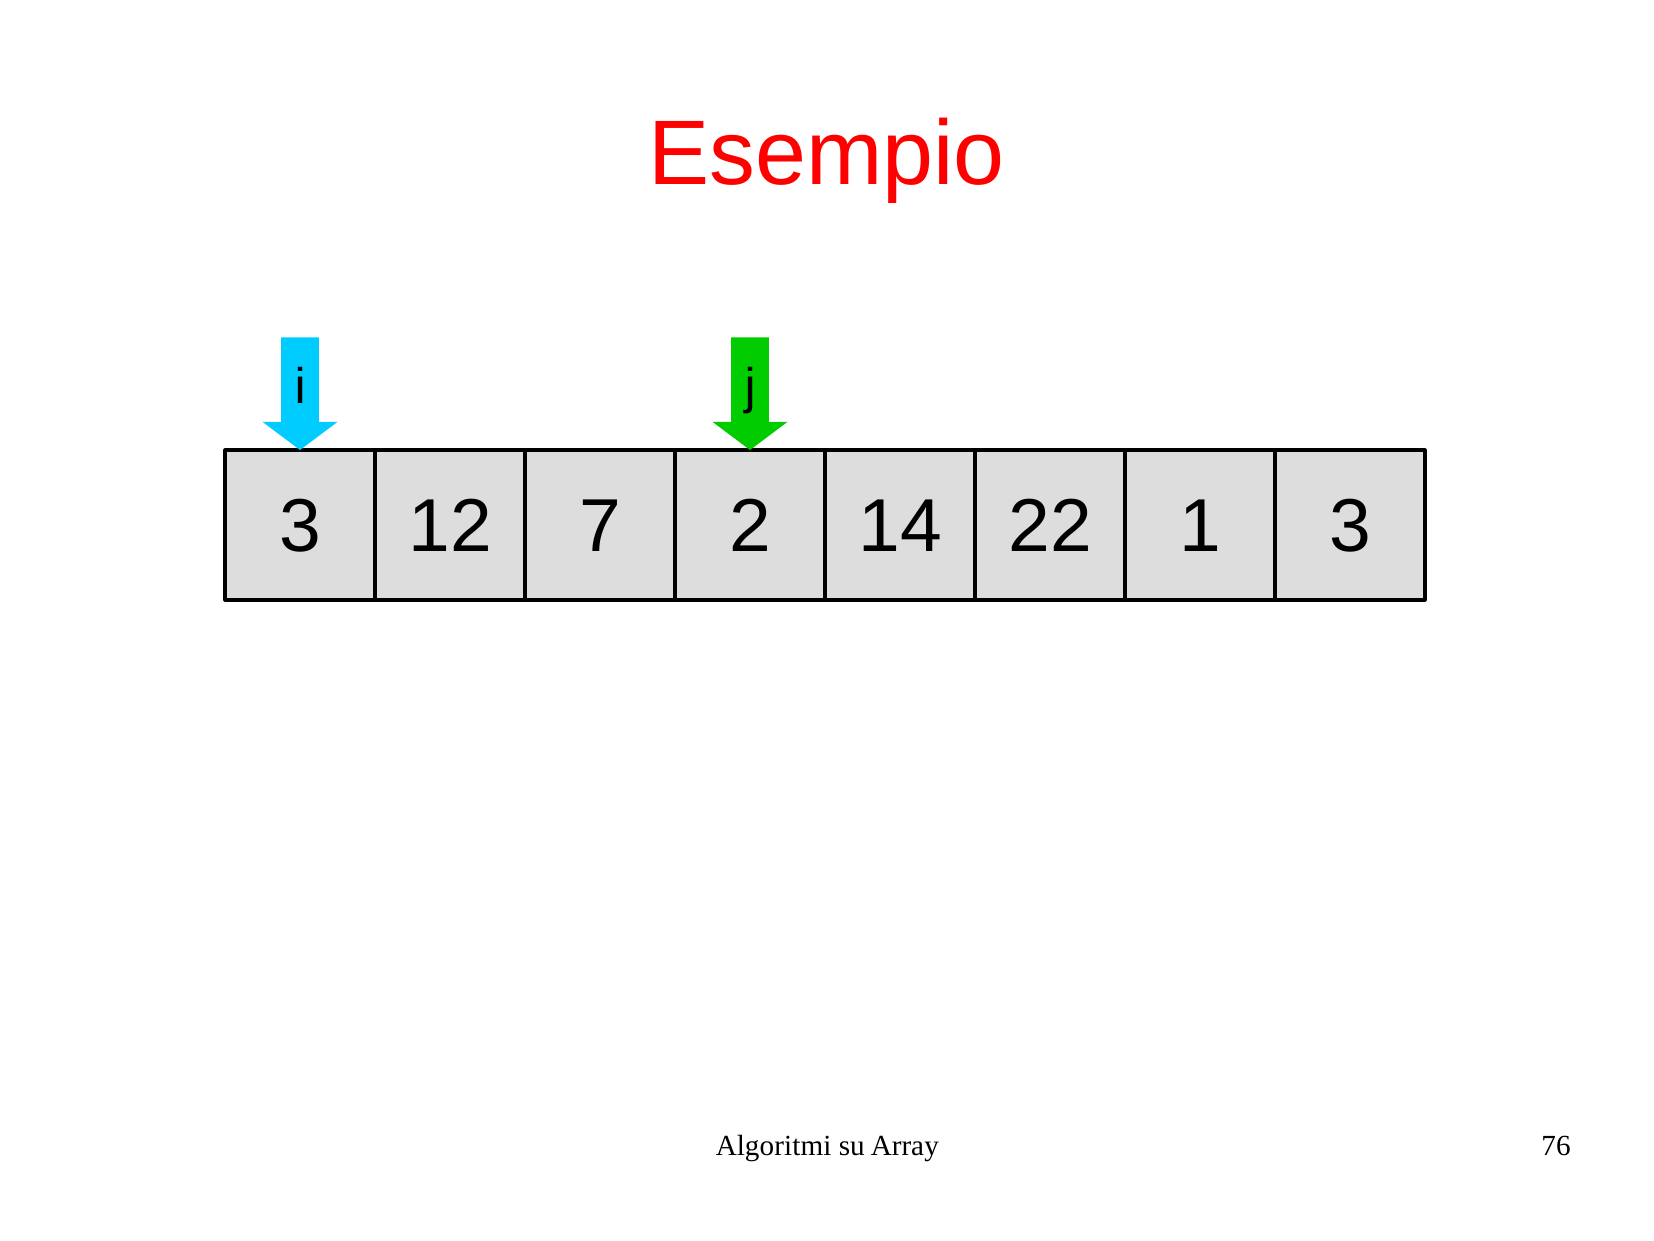

# Esempio
i
j
3
12
7
2
14
22
1
3
Algoritmi su Array
76